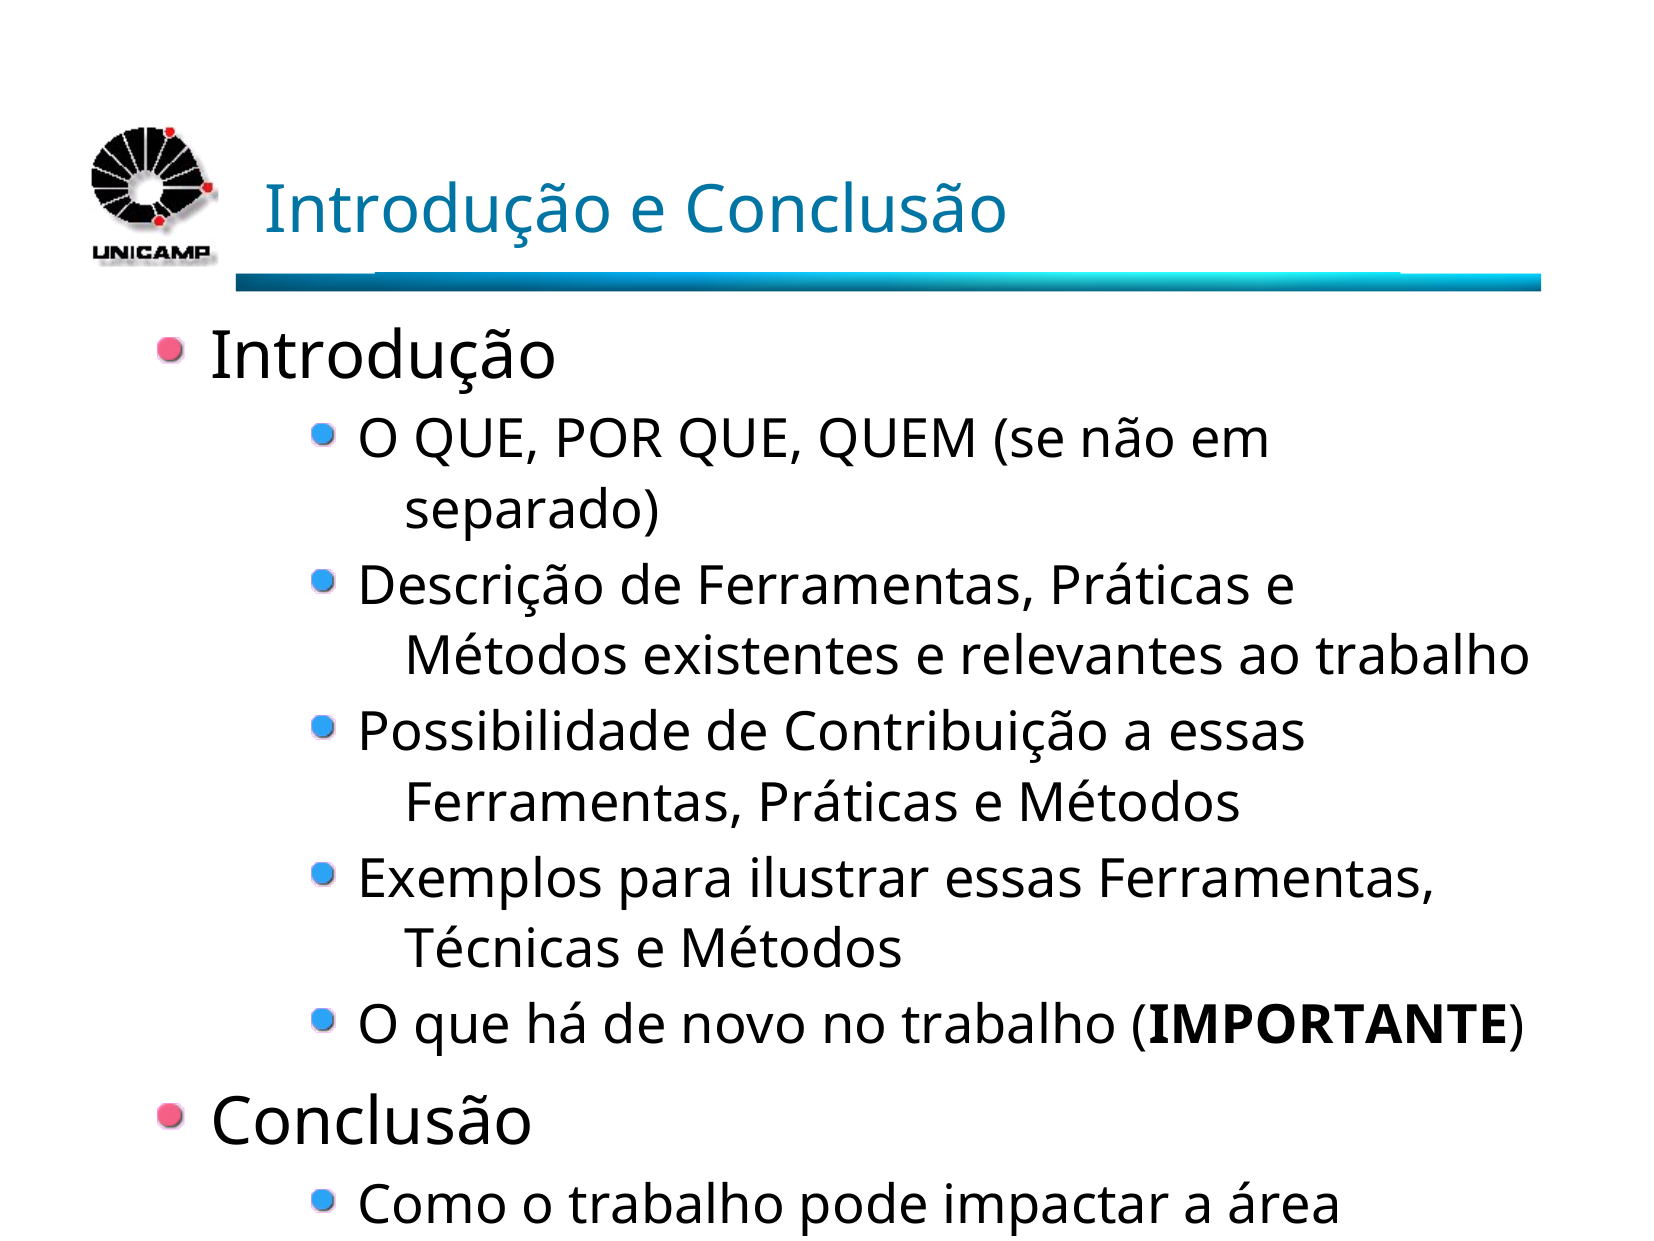

# Introdução e Conclusão
Introdução
O QUE, POR QUE, QUEM (se não em separado)
Descrição de Ferramentas, Práticas e Métodos existentes e relevantes ao trabalho
Possibilidade de Contribuição a essas Ferramentas, Práticas e Métodos
Exemplos para ilustrar essas Ferramentas, Técnicas e Métodos
O que há de novo no trabalho (IMPORTANTE)
Conclusão
Como o trabalho pode impactar a área
Limitações do trabalho